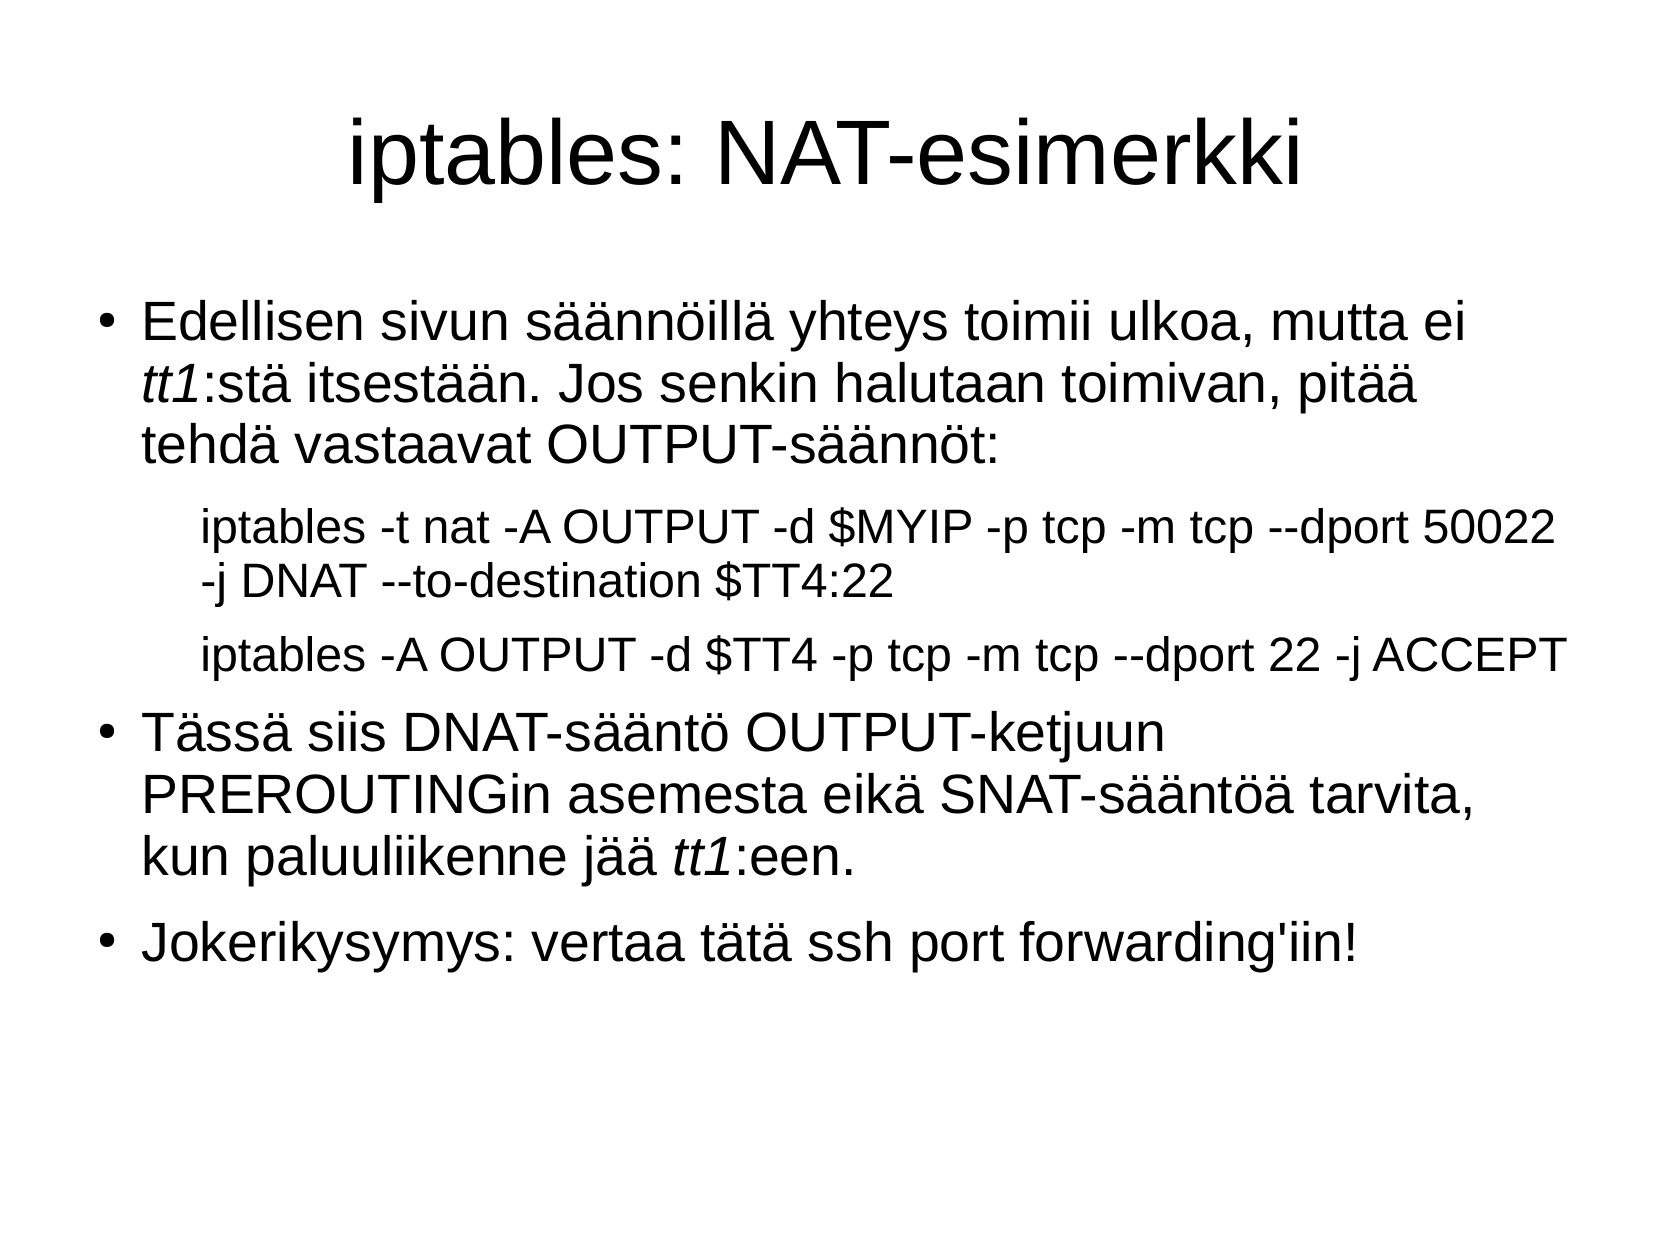

# iptables: NAT-esimerkki
Edellisen sivun säännöillä yhteys toimii ulkoa, mutta ei tt1:stä itsestään. Jos senkin halutaan toimivan, pitää tehdä vastaavat OUTPUT-säännöt:
iptables -t nat -A OUTPUT -d $MYIP -p tcp -m tcp --dport 50022 -j DNAT --to-destination $TT4:22
iptables -A OUTPUT -d $TT4 -p tcp -m tcp --dport 22 -j ACCEPT
Tässä siis DNAT-sääntö OUTPUT-ketjuun PREROUTINGin asemesta eikä SNAT-sääntöä tarvita, kun paluuliikenne jää tt1:een.
Jokerikysymys: vertaa tätä ssh port forwarding'iin!